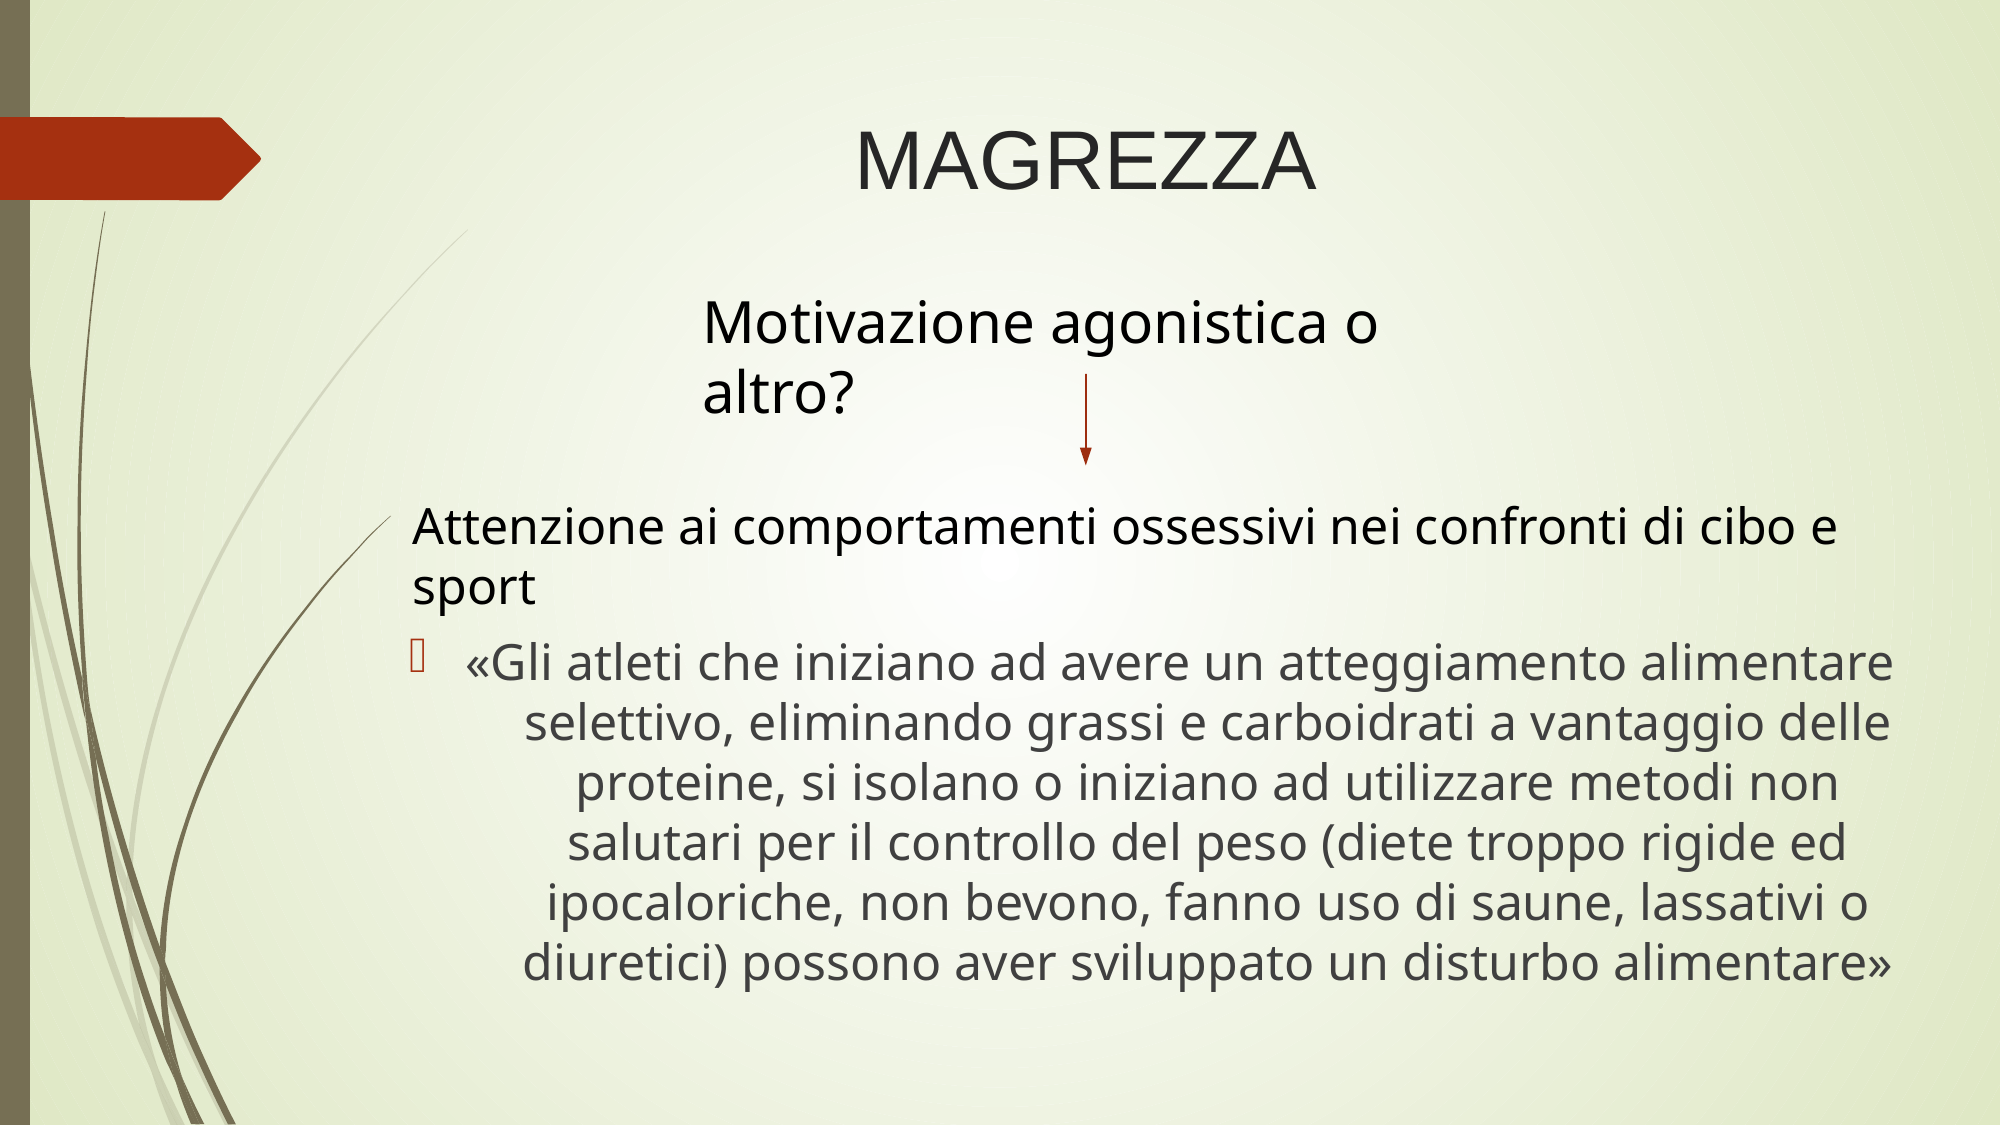

# MAGREZZA
Motivazione agonistica o altro?
Attenzione ai comportamenti ossessivi nei confronti di cibo e sport
«Gli atleti che iniziano ad avere un atteggiamento alimentare selettivo, eliminando grassi e carboidrati a vantaggio delle proteine, si isolano o iniziano ad utilizzare metodi non salutari per il controllo del peso (diete troppo rigide ed ipocaloriche, non bevono, fanno uso di saune, lassativi o diuretici) possono aver sviluppato un disturbo alimentare»